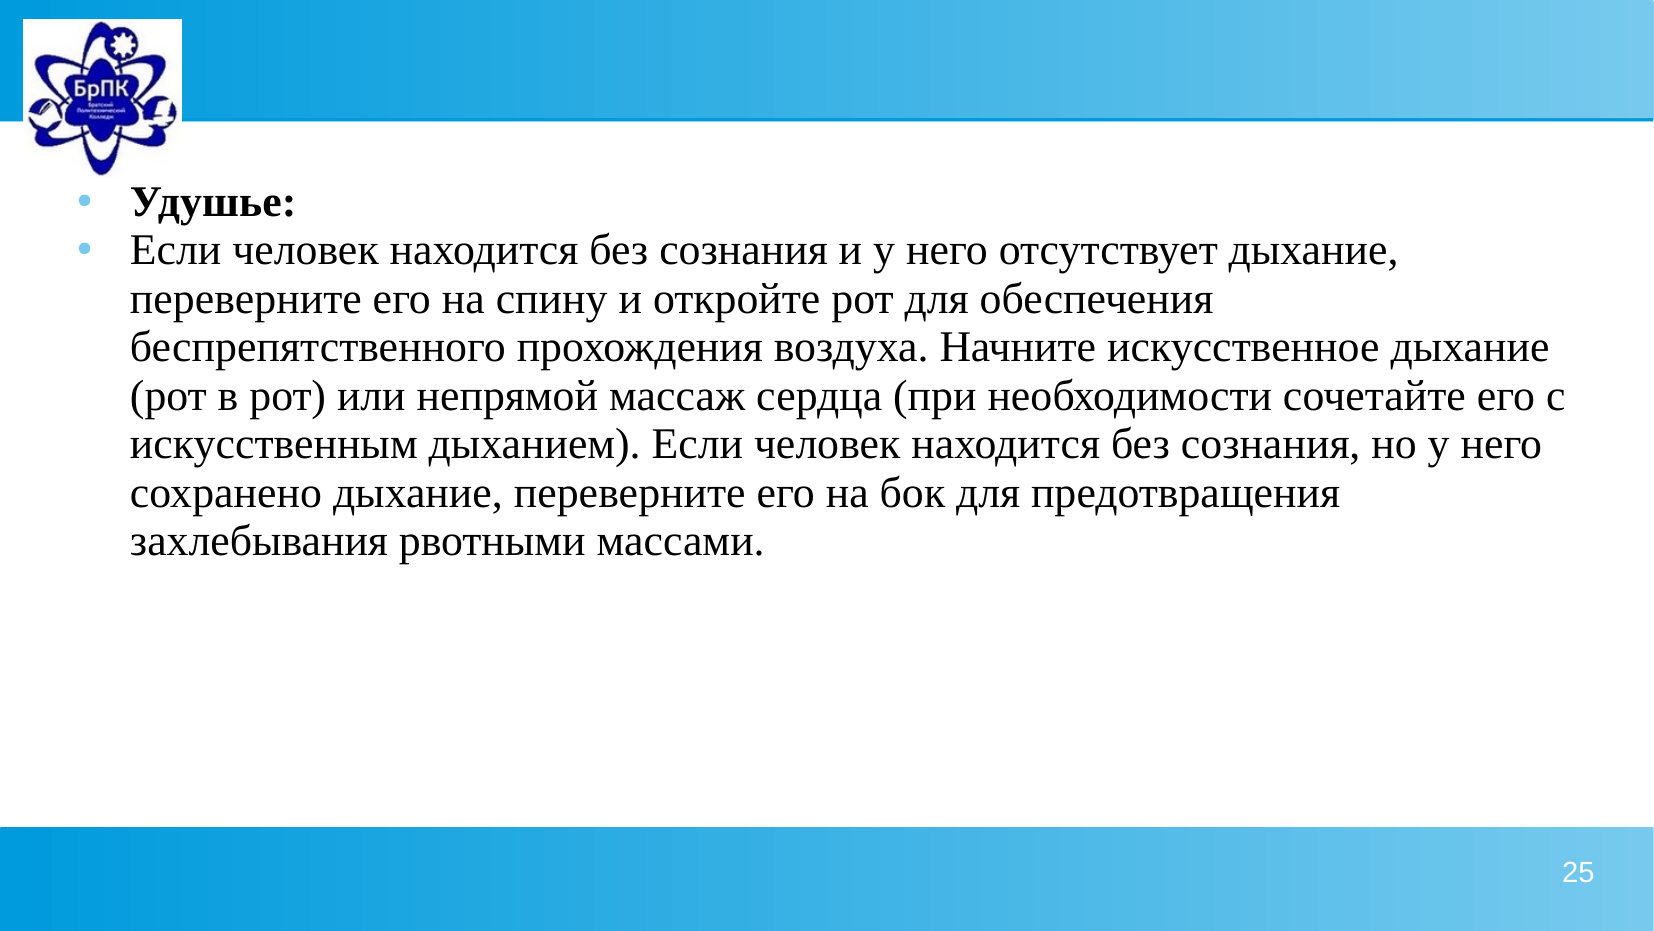

# Удушье:
Если человек находится без сознания и у него отсутствует дыхание, переверните его на спину и откройте рот для обеспечения беспрепятственного прохождения воздуха. Начните искусственное дыхание (рот в рот) или непрямой массаж сердца (при необходимости сочетайте его с искусственным дыханием). Если человек находится без сознания, но у него сохранено дыхание, переверните его на бок для предотвращения захлебывания рвотными массами.
25